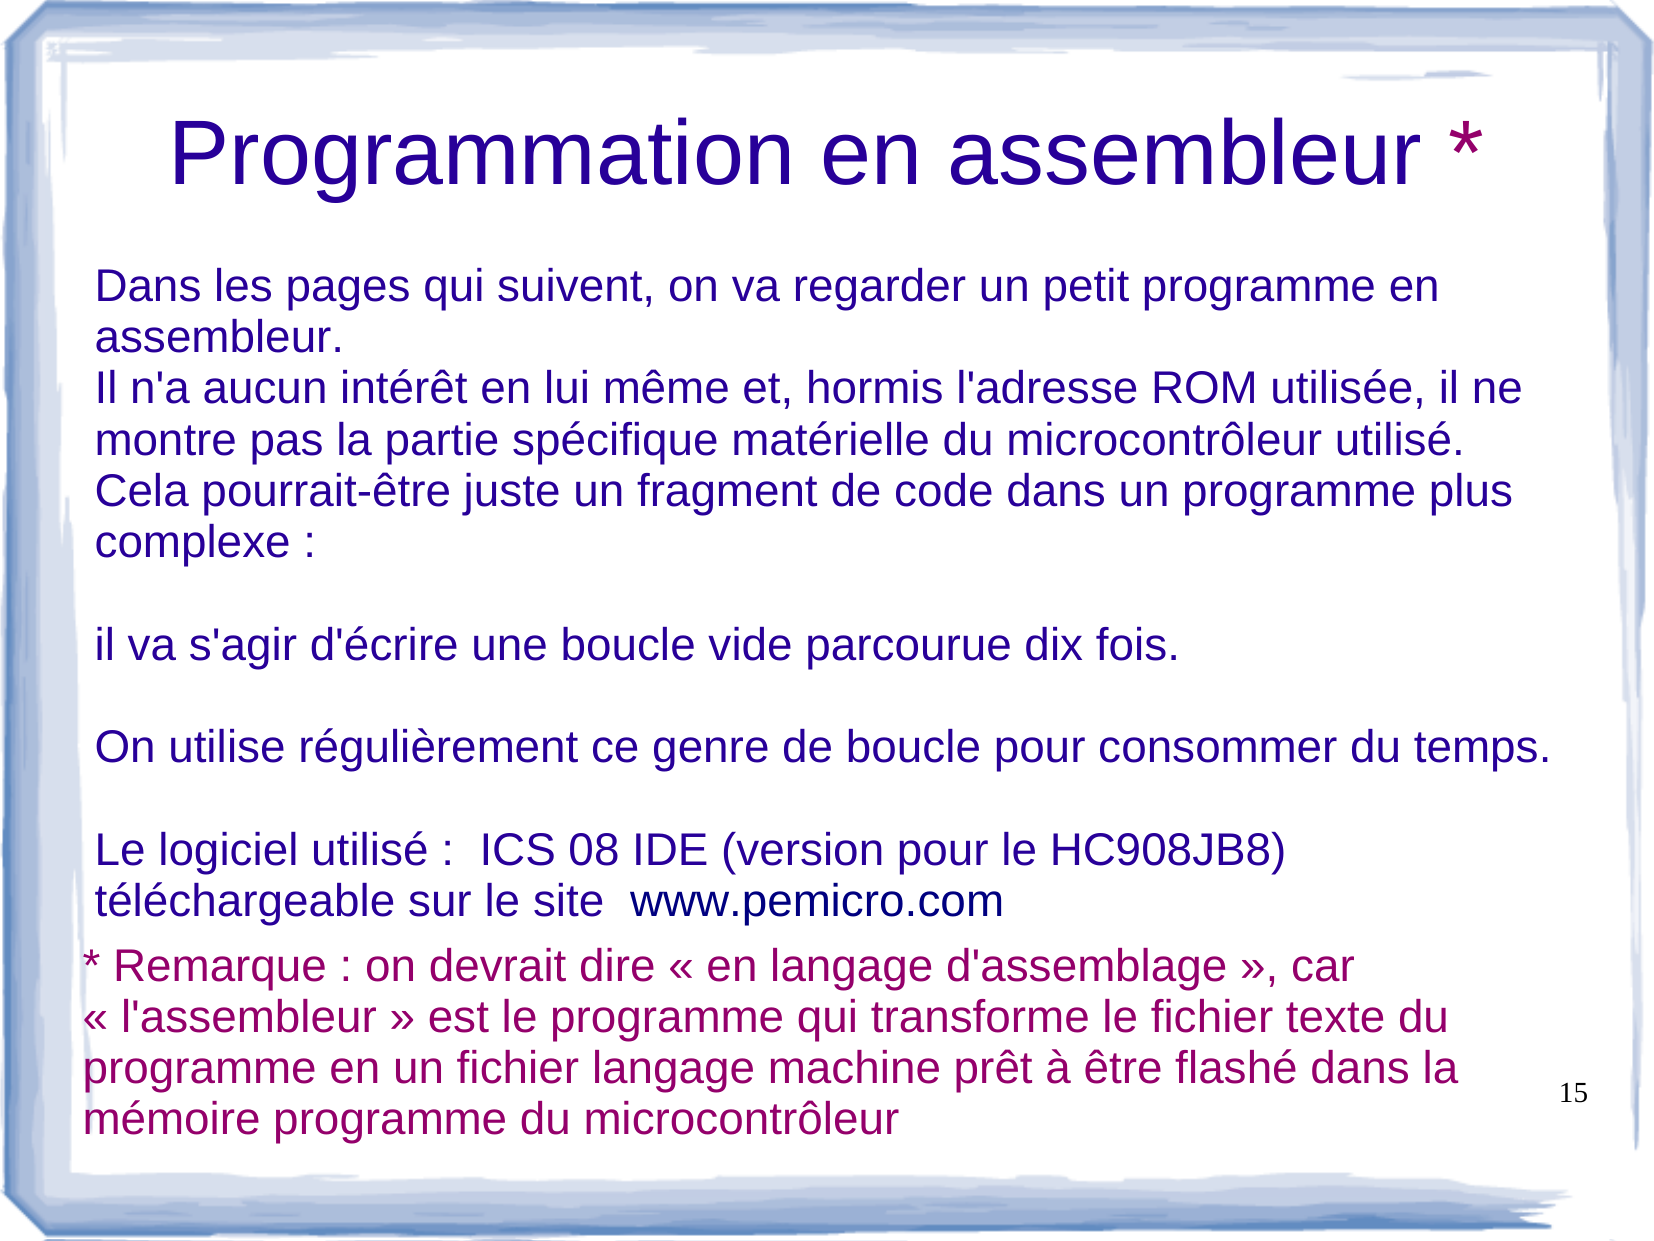

# Programmation en assembleur *
Dans les pages qui suivent, on va regarder un petit programme en assembleur.
Il n'a aucun intérêt en lui même et, hormis l'adresse ROM utilisée, il ne montre pas la partie spécifique matérielle du microcontrôleur utilisé.
Cela pourrait-être juste un fragment de code dans un programme plus complexe :
il va s'agir d'écrire une boucle vide parcourue dix fois.
On utilise régulièrement ce genre de boucle pour consommer du temps.
Le logiciel utilisé : ICS 08 IDE (version pour le HC908JB8) téléchargeable sur le site www.pemicro.com
* Remarque : on devrait dire « en langage d'assemblage », car « l'assembleur » est le programme qui transforme le fichier texte du programme en un fichier langage machine prêt à être flashé dans la mémoire programme du microcontrôleur
15